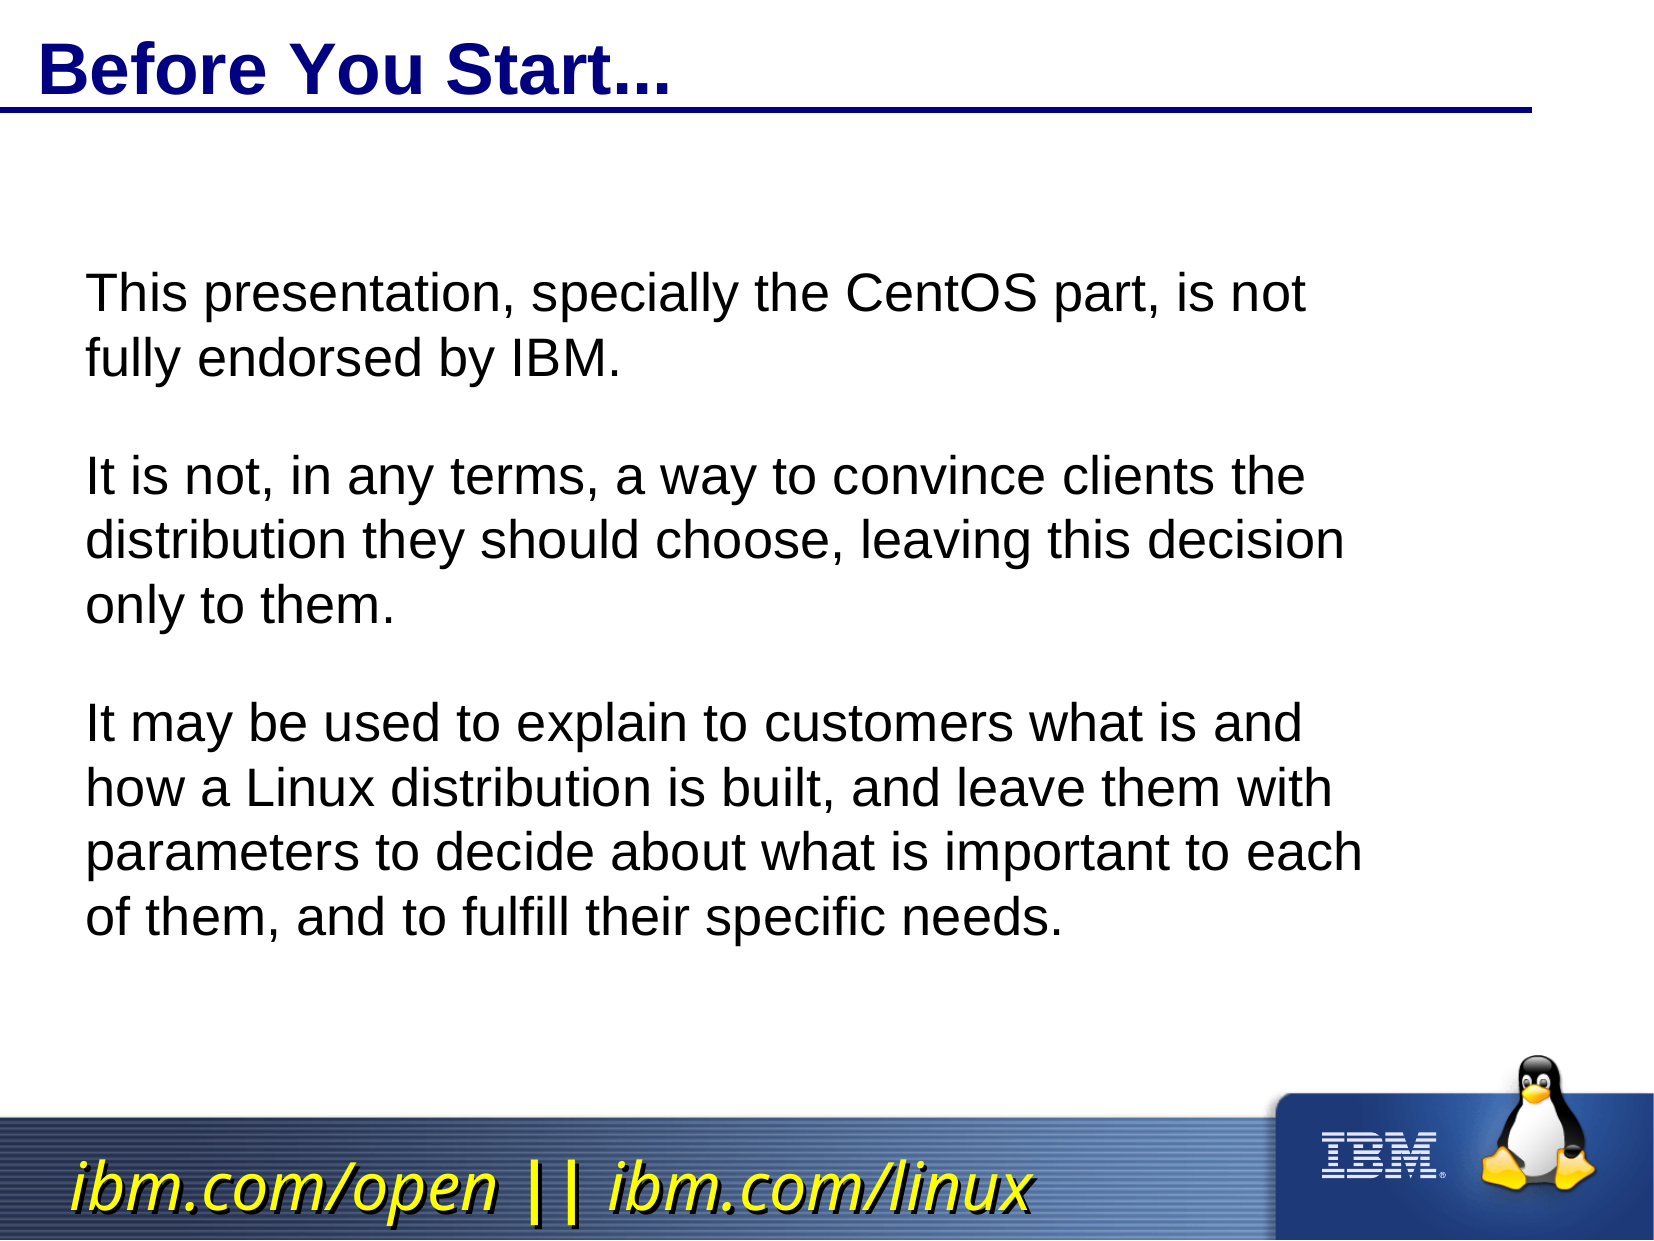

Before You Start...
This presentation, specially the CentOS part, is not fully endorsed by IBM.
It is not, in any terms, a way to convince clients the distribution they should choose, leaving this decision only to them.
It may be used to explain to customers what is and how a Linux distribution is built, and leave them with parameters to decide about what is important to each of them, and to fulfill their specific needs.